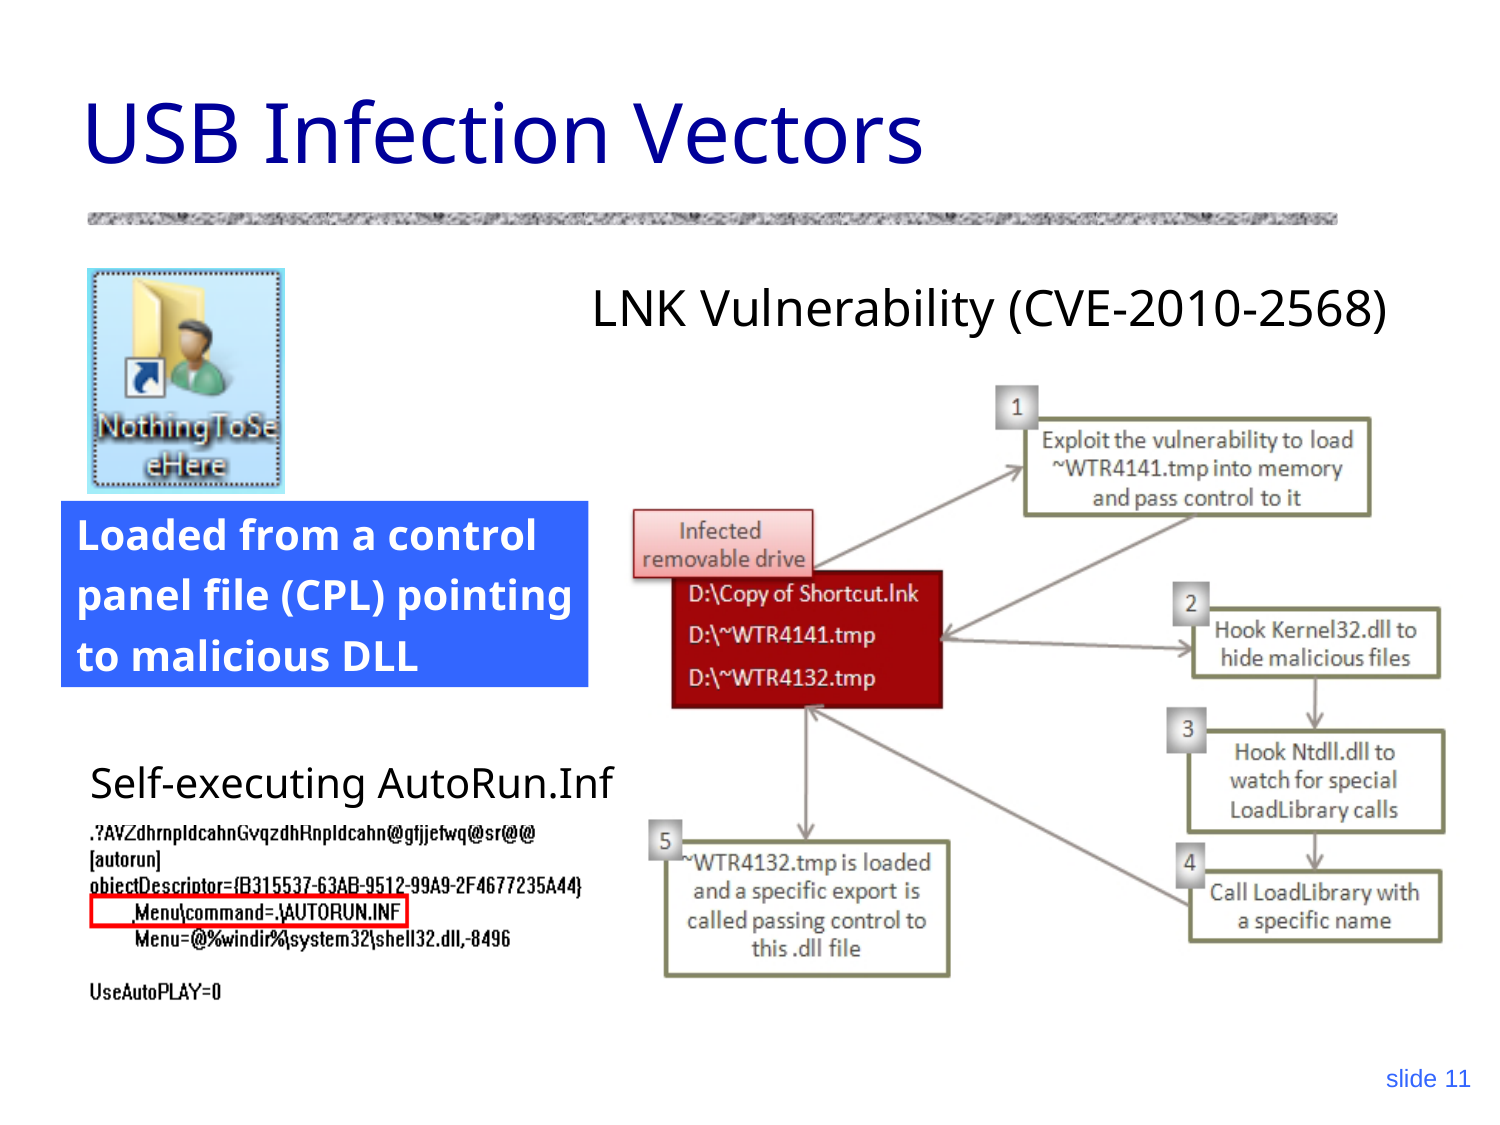

# USB Infection Vectors
				 LNK Vulnerability (CVE-2010-2568)
Self-executing AutoRun.Inf
Loaded from a control
panel file (CPL) pointing
to malicious DLL
slide